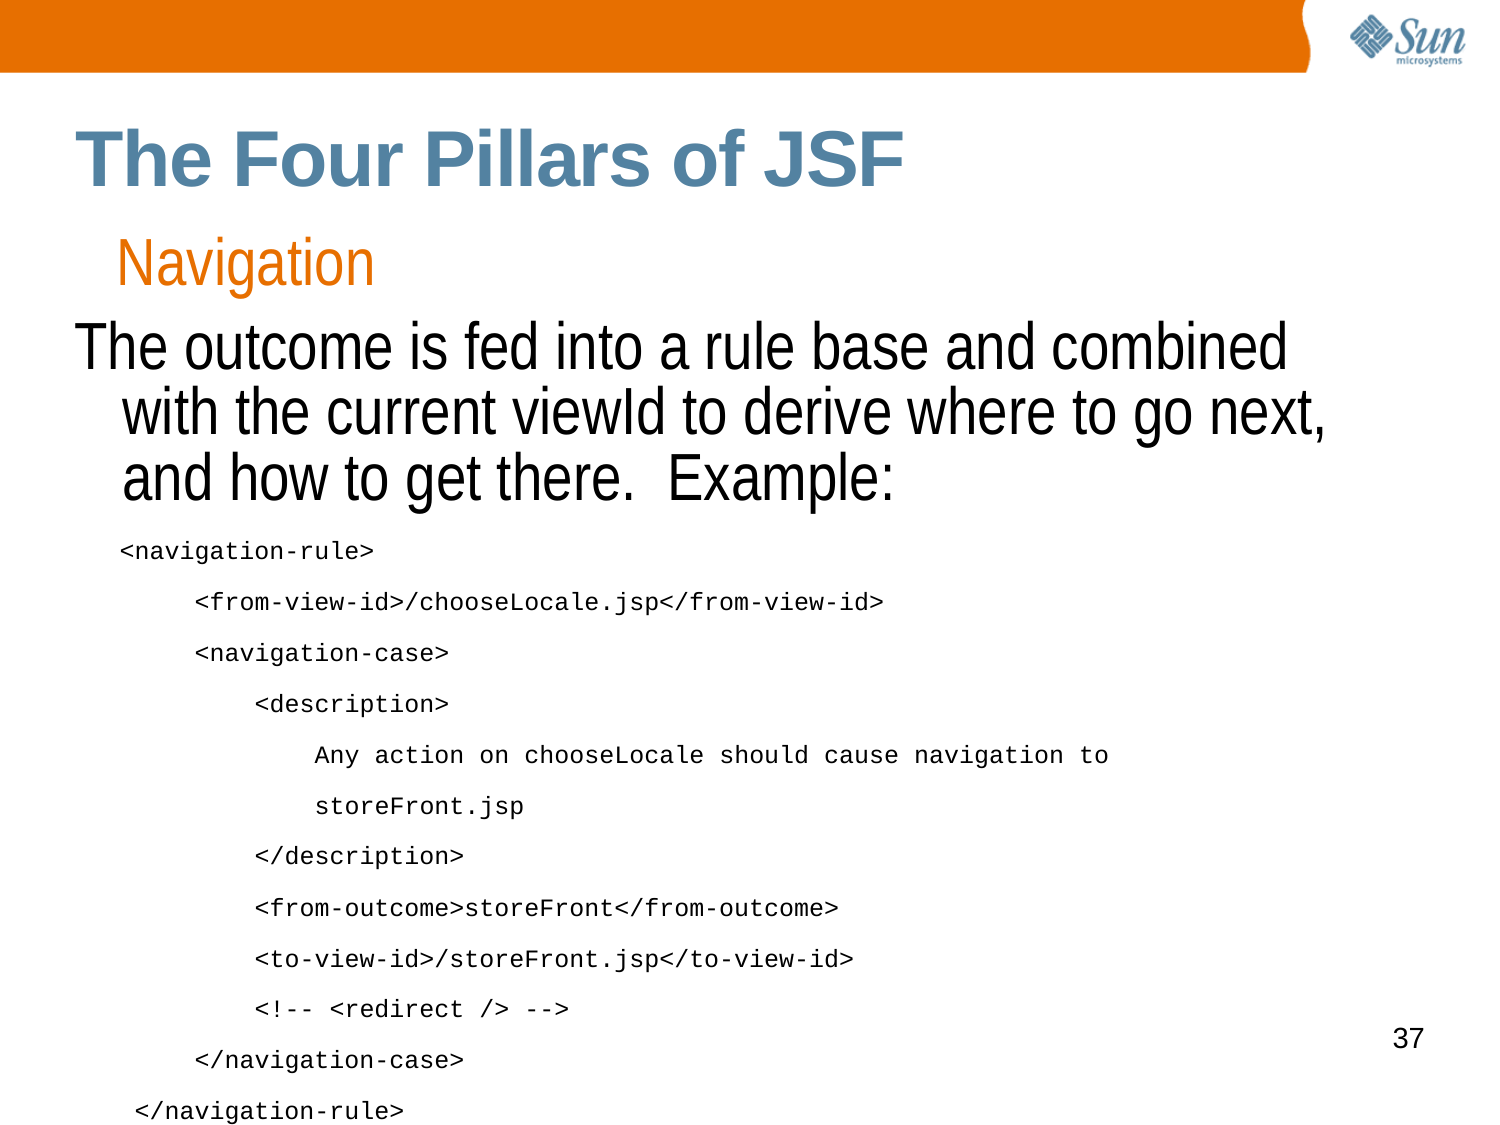

# The Four Pillars of JSF
Navigation
The outcome is fed into a rule base and combined with the current viewId to derive where to go next, and how to get there. Example:
 <navigation-rule>
 <from-view-id>/chooseLocale.jsp</from-view-id>
 <navigation-case>
 <description>
 Any action on chooseLocale should cause navigation to
 storeFront.jsp
 </description>
 <from-outcome>storeFront</from-outcome>
 <to-view-id>/storeFront.jsp</to-view-id>
 <!-- <redirect /> -->
 </navigation-case>
 </navigation-rule>
37